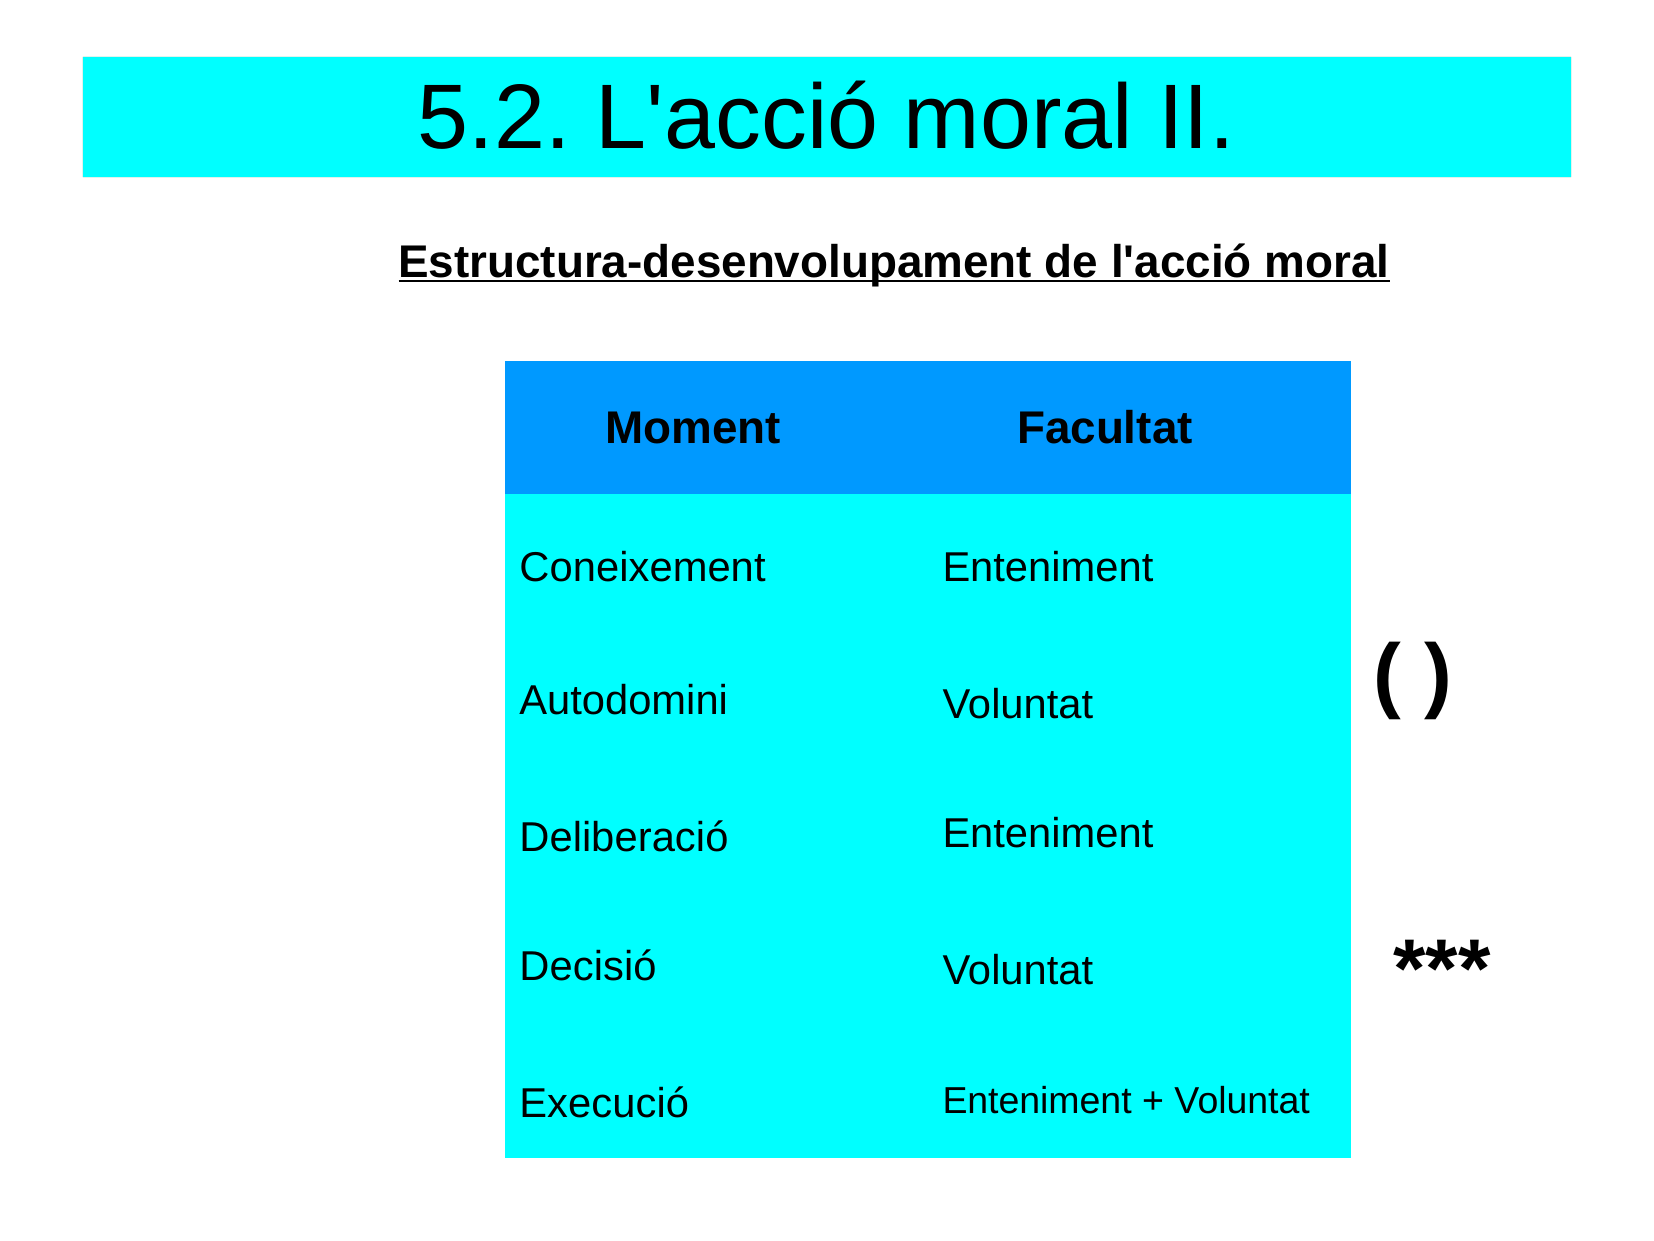

# 7. Filosofia pràctica
5.2. L'acció moral II.
Estructura-desenvolupament de l'acció moral
| | | |
| --- | --- | --- |
| | Coneixement | Enteniment |
| | Autodomini | Voluntat |
| | Deliberació | Enteniment |
| | Decisió | Voluntat |
| | Execució | Enteniment + Voluntat |
Moment
Facultat
( )
***